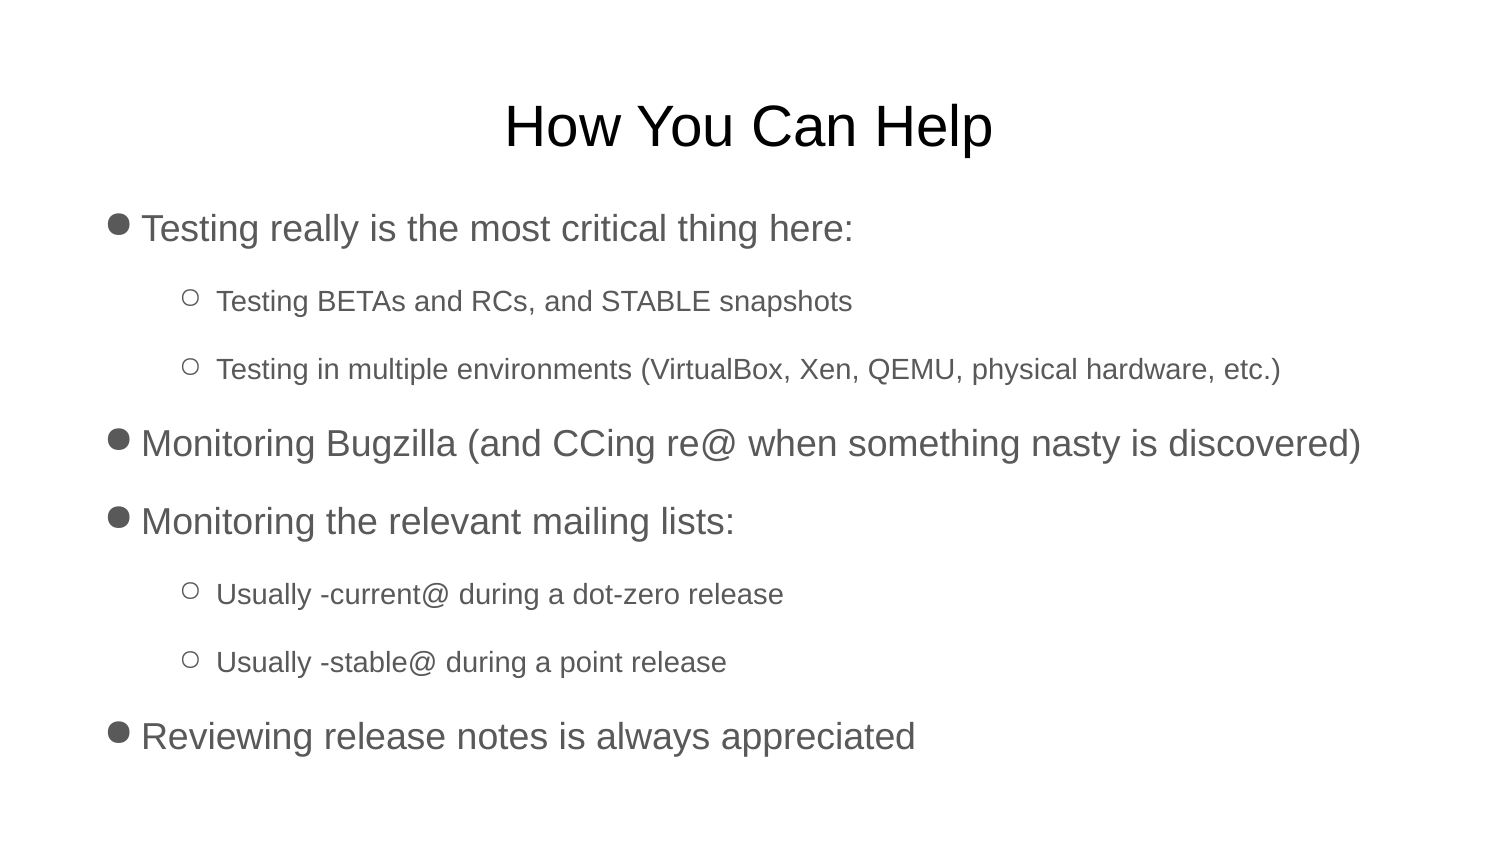

# How You Can Help
Testing really is the most critical thing here:
Testing BETAs and RCs, and STABLE snapshots
Testing in multiple environments (VirtualBox, Xen, QEMU, physical hardware, etc.)
Monitoring Bugzilla (and CCing re@ when something nasty is discovered)
Monitoring the relevant mailing lists:
Usually -current@ during a dot-zero release
Usually -stable@ during a point release
Reviewing release notes is always appreciated